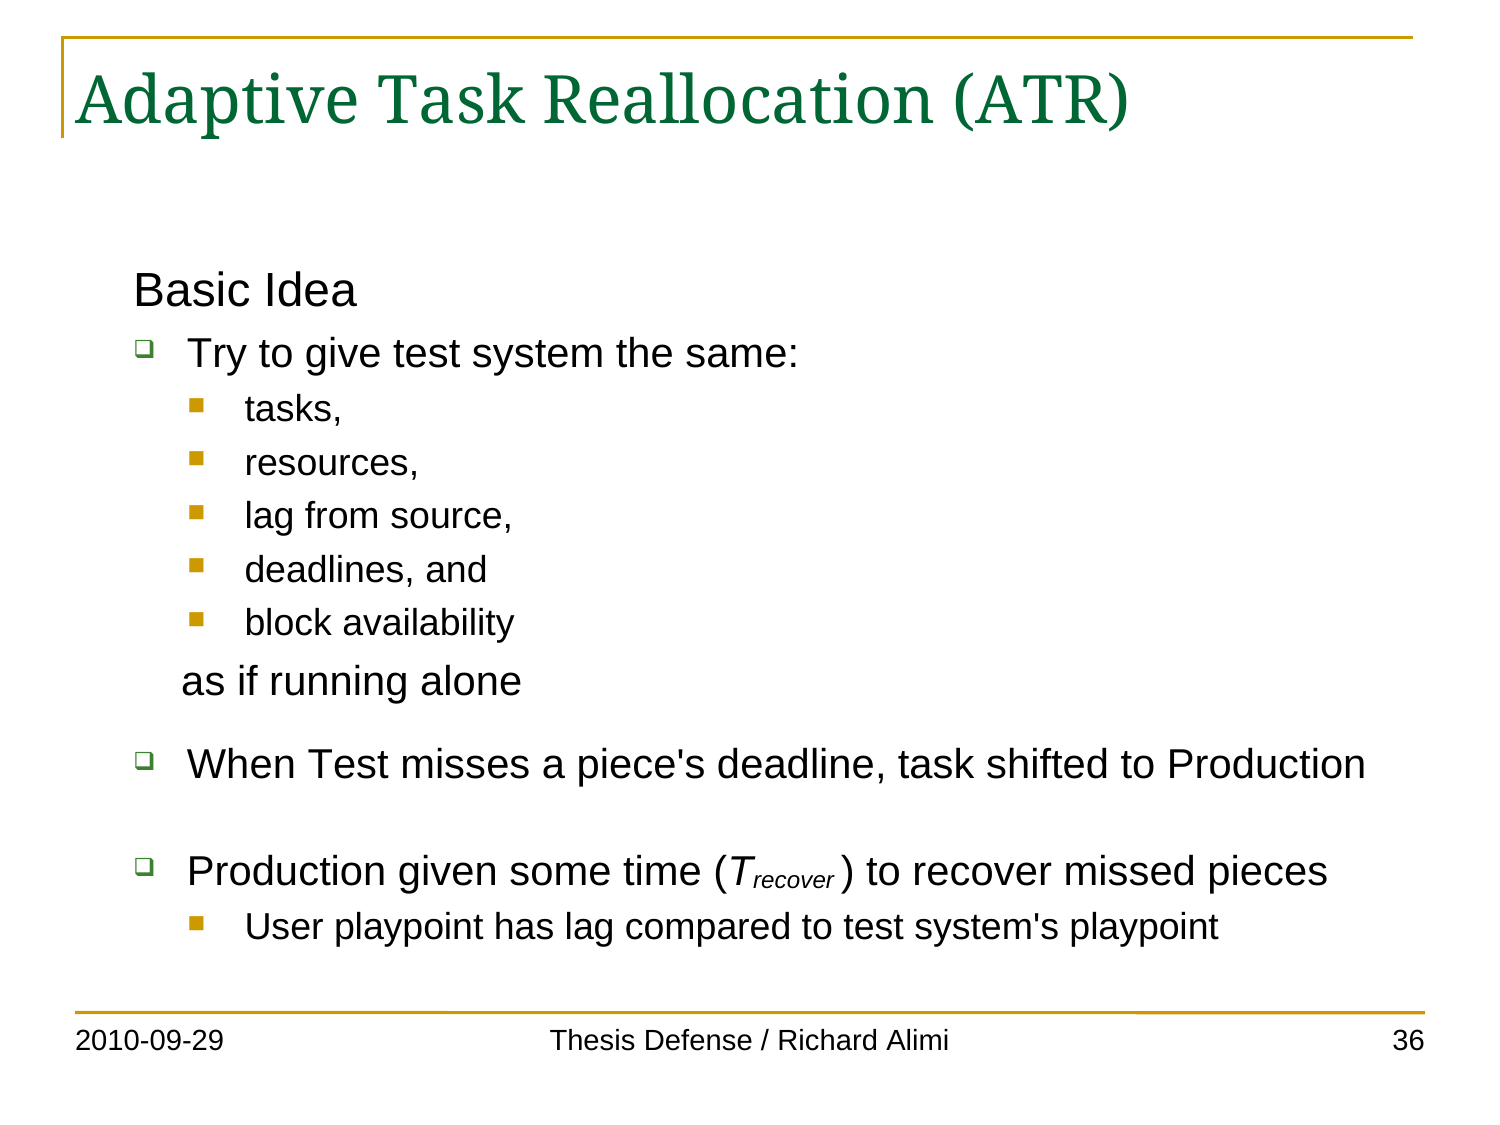

# Adaptive Task Reallocation (ATR)
Basic Idea
Try to give test system the same:
tasks,
resources,
lag from source,
deadlines, and
block availability
When Test misses a piece's deadline, task shifted to Production
Production given some time (Trecover ) to recover missed pieces
User playpoint has lag compared to test system's playpoint
as if running alone
2010-09-29
Thesis Defense / Richard Alimi
36